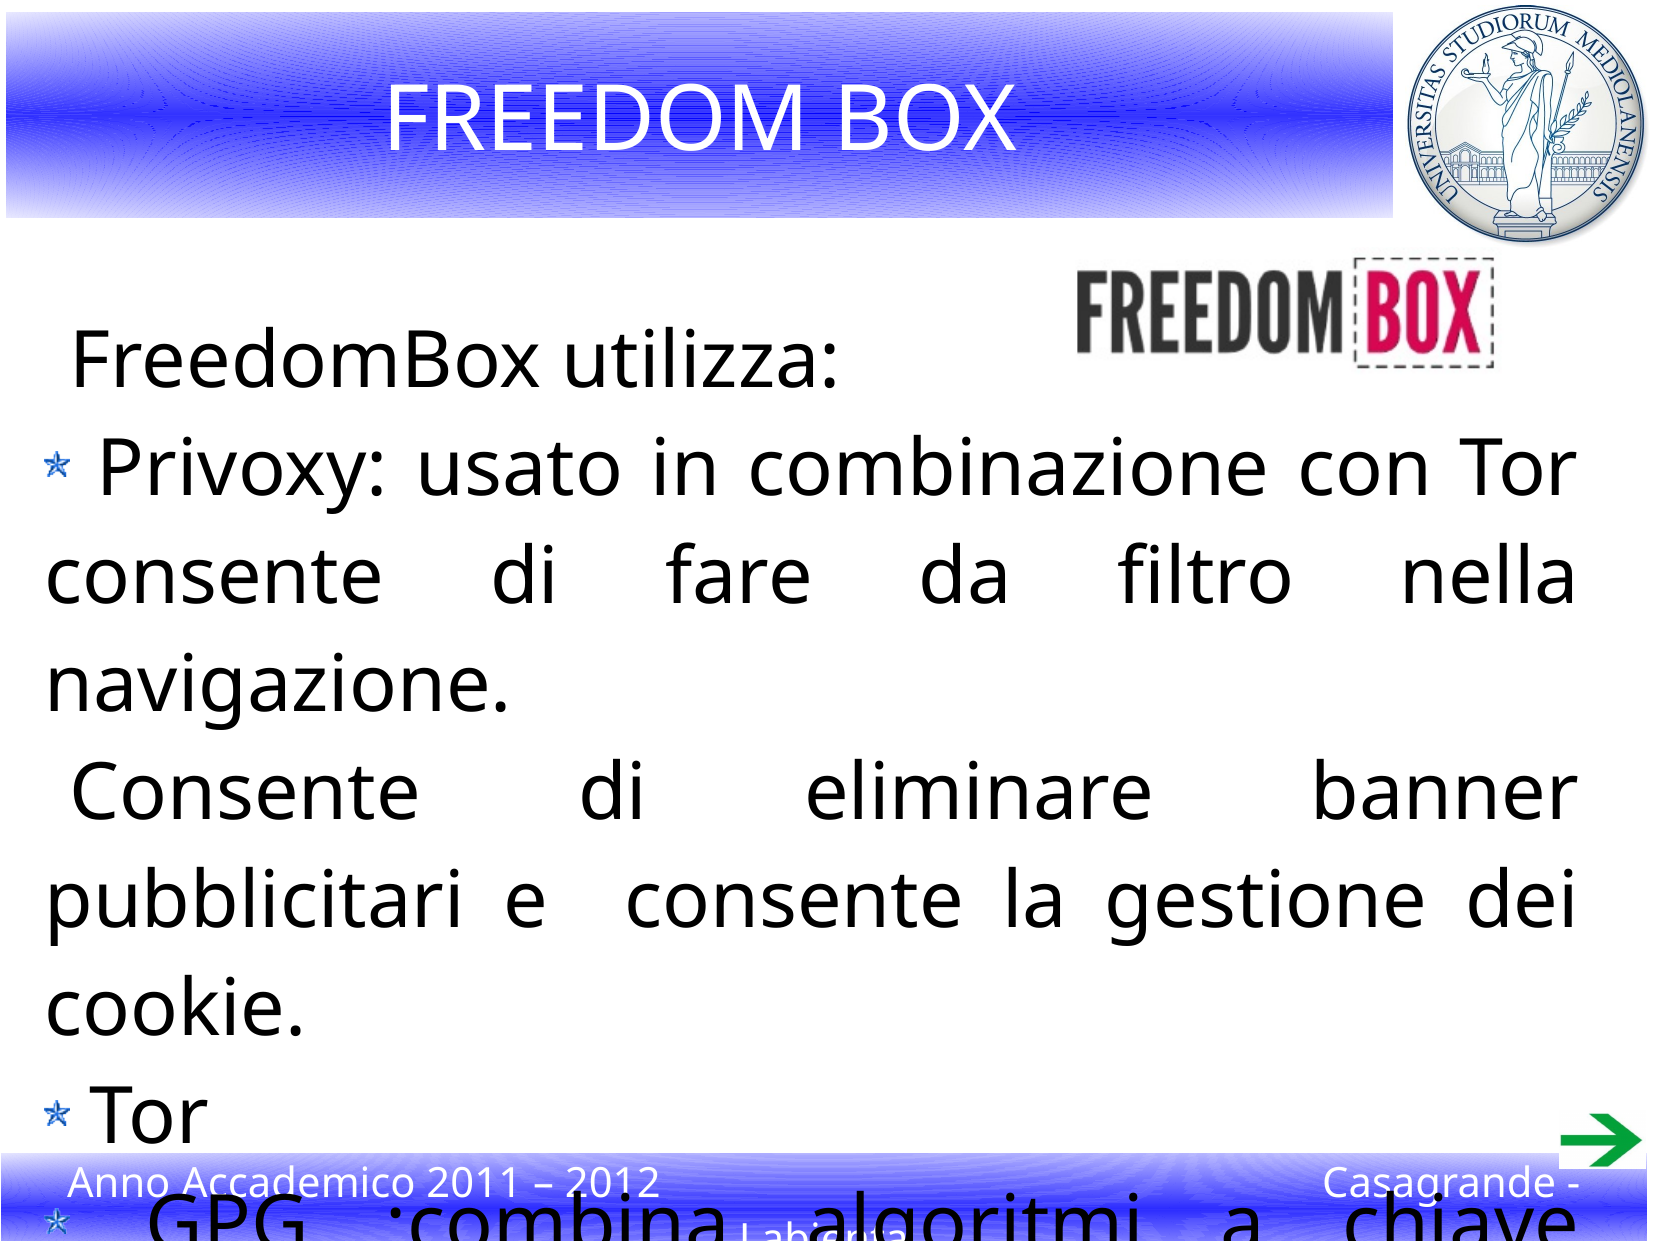

# FREEDOM BOX
FreedomBox utilizza:
 Privoxy: usato in combinazione con Tor consente di fare da filtro nella navigazione.
Consente di eliminare banner pubblicitari e consente la gestione dei cookie.
 Tor
 GPG :combina algoritmi a chiave simmetrica con algoritmi a chiave Asimmetrica.
Consente l'uso di DSA, RSA, Elgamal, TriploDes...
Anno Accademico 2011 – 2012 									Casagrande - Labienta